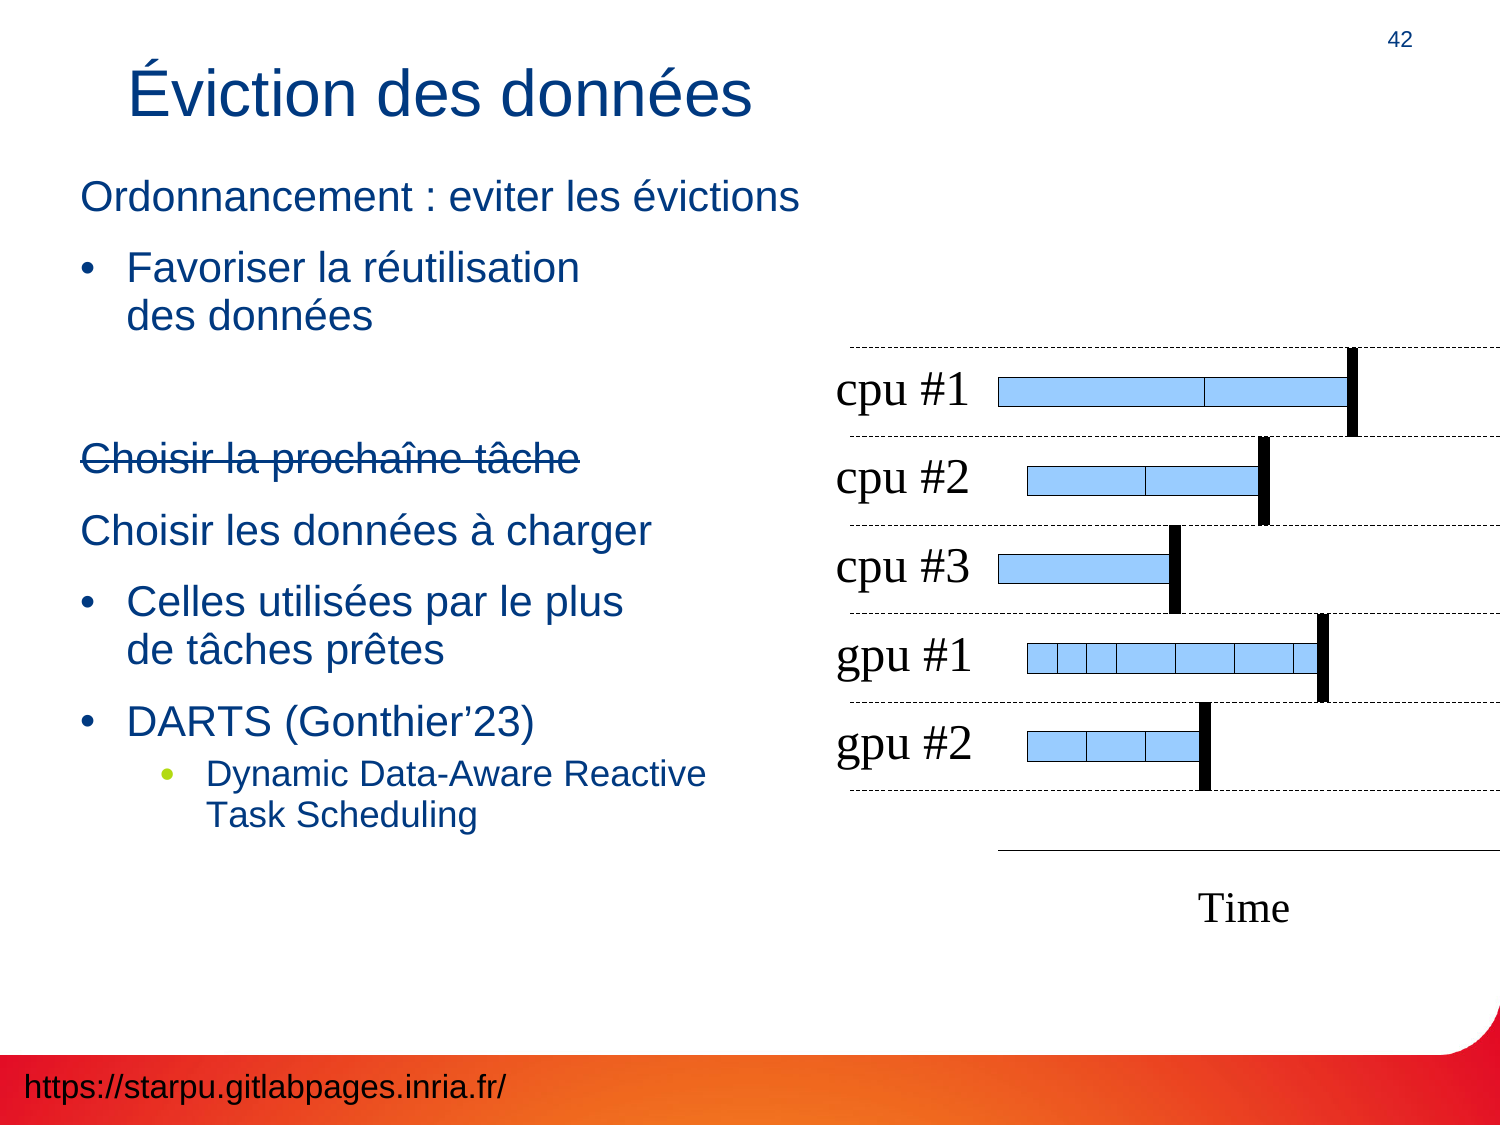

# Éviction des données
Ordonnancement : eviter les évictions
Favoriser la réutilisation
des données
Choisir la prochaîne tâche
Choisir les données à charger
Celles utilisées par le plus
de tâches prêtes
DARTS (Gonthier’23)
Dynamic Data-Aware Reactive
Task Scheduling
cpu #1
cpu #2
cpu #3
gpu #1
gpu #2
Time